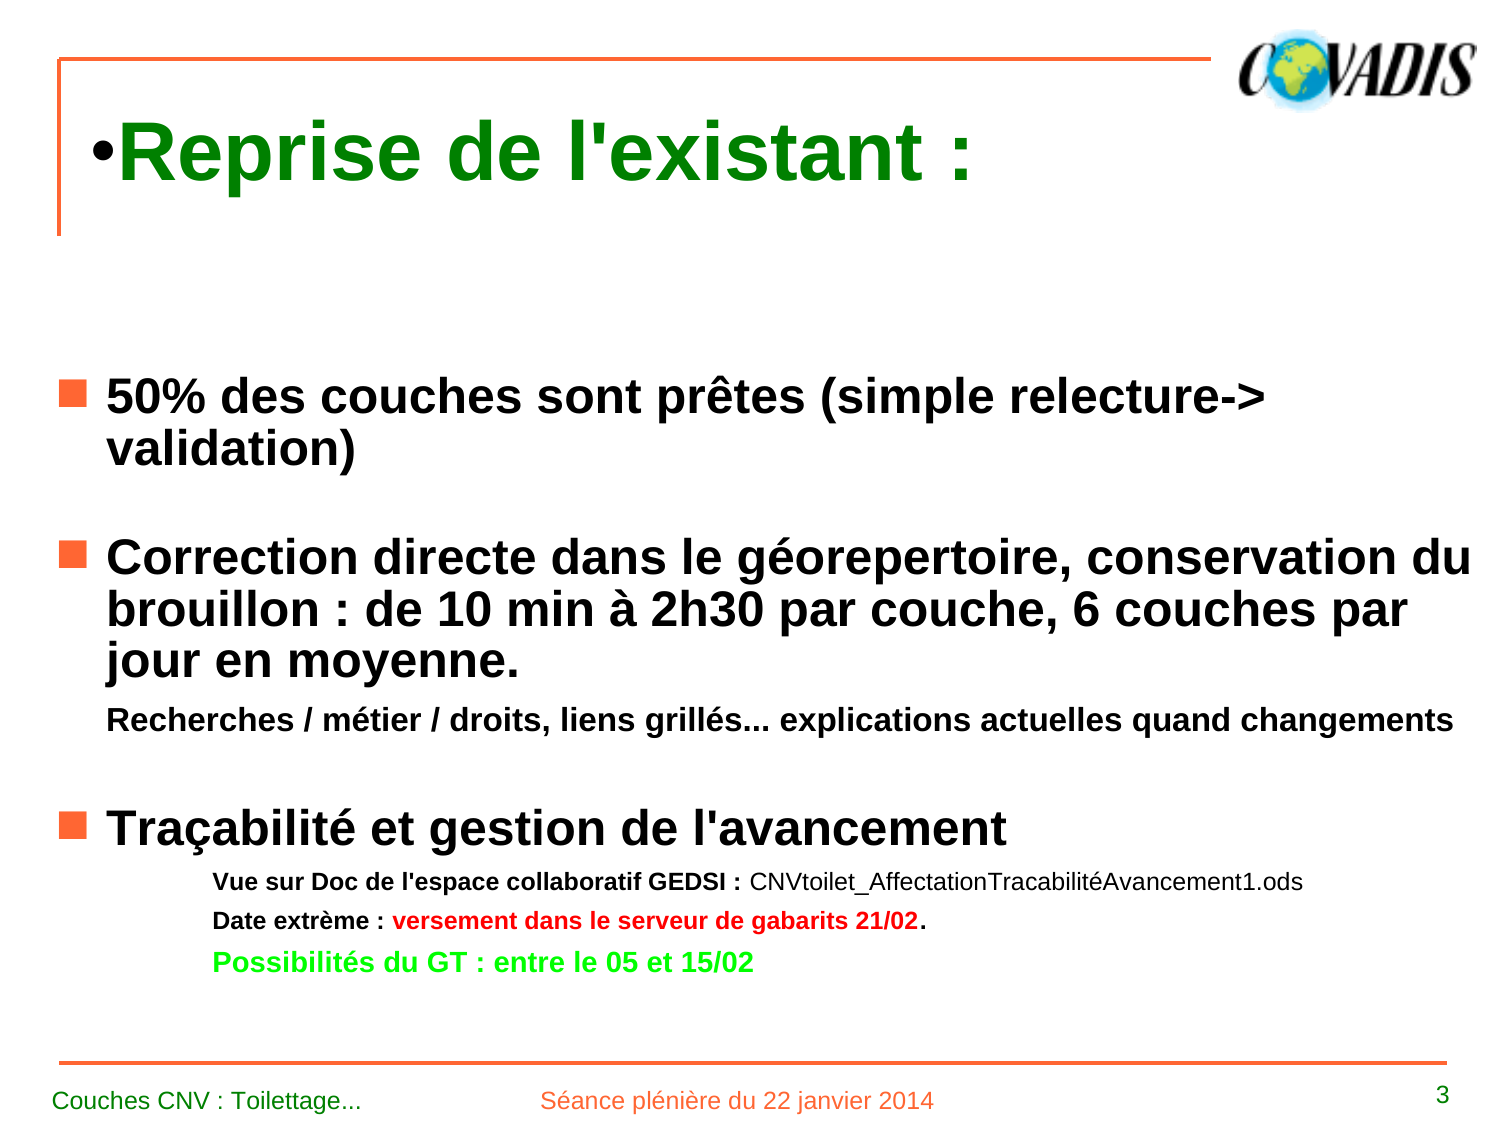

# Reprise de l'existant :
50% des couches sont prêtes (simple relecture-> validation)
Correction directe dans le géorepertoire, conservation du brouillon : de 10 min à 2h30 par couche, 6 couches par jour en moyenne.
Recherches / métier / droits, liens grillés... explications actuelles quand changements
Traçabilité et gestion de l'avancement
Vue sur Doc de l'espace collaboratif GEDSI : CNVtoilet_AffectationTracabilitéAvancement1.ods
Date extrème : versement dans le serveur de gabarits 21/02.
Possibilités du GT : entre le 05 et 15/02
3
 Couches CNV : Toilettage...
Séance plénière du 22 janvier 2014